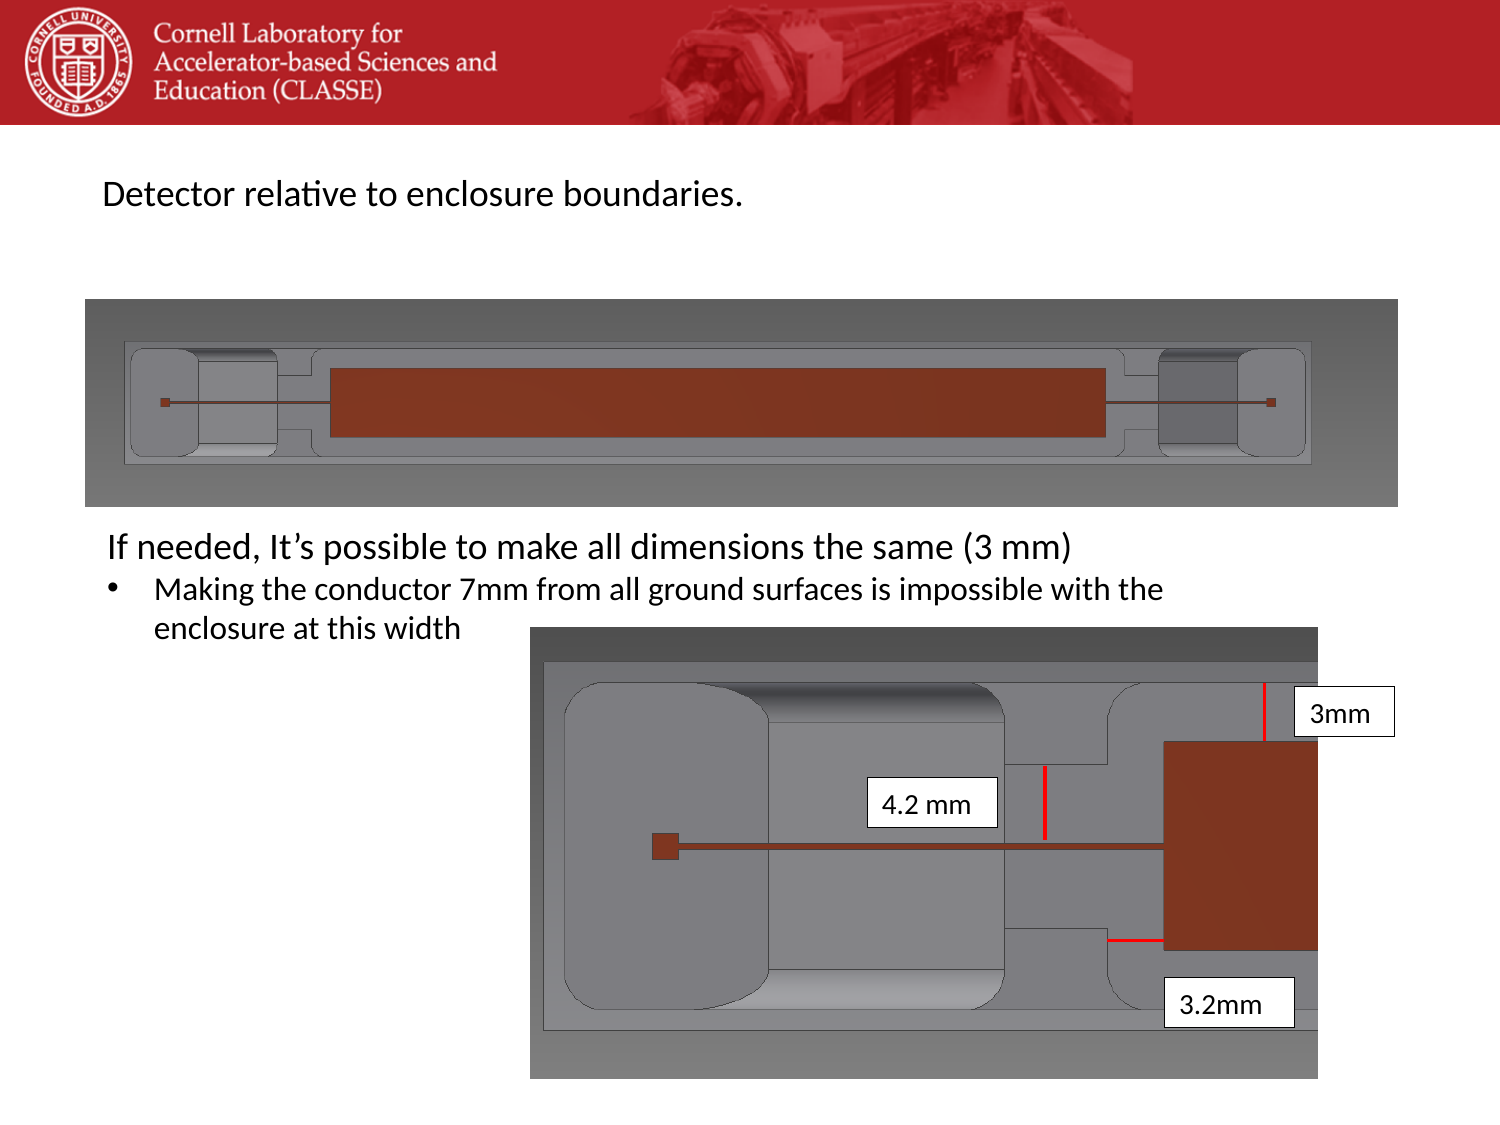

Detector relative to enclosure boundaries.
If needed, It’s possible to make all dimensions the same (3 mm)
Making the conductor 7mm from all ground surfaces is impossible with the enclosure at this width
3mm
4.2 mm
3.2mm